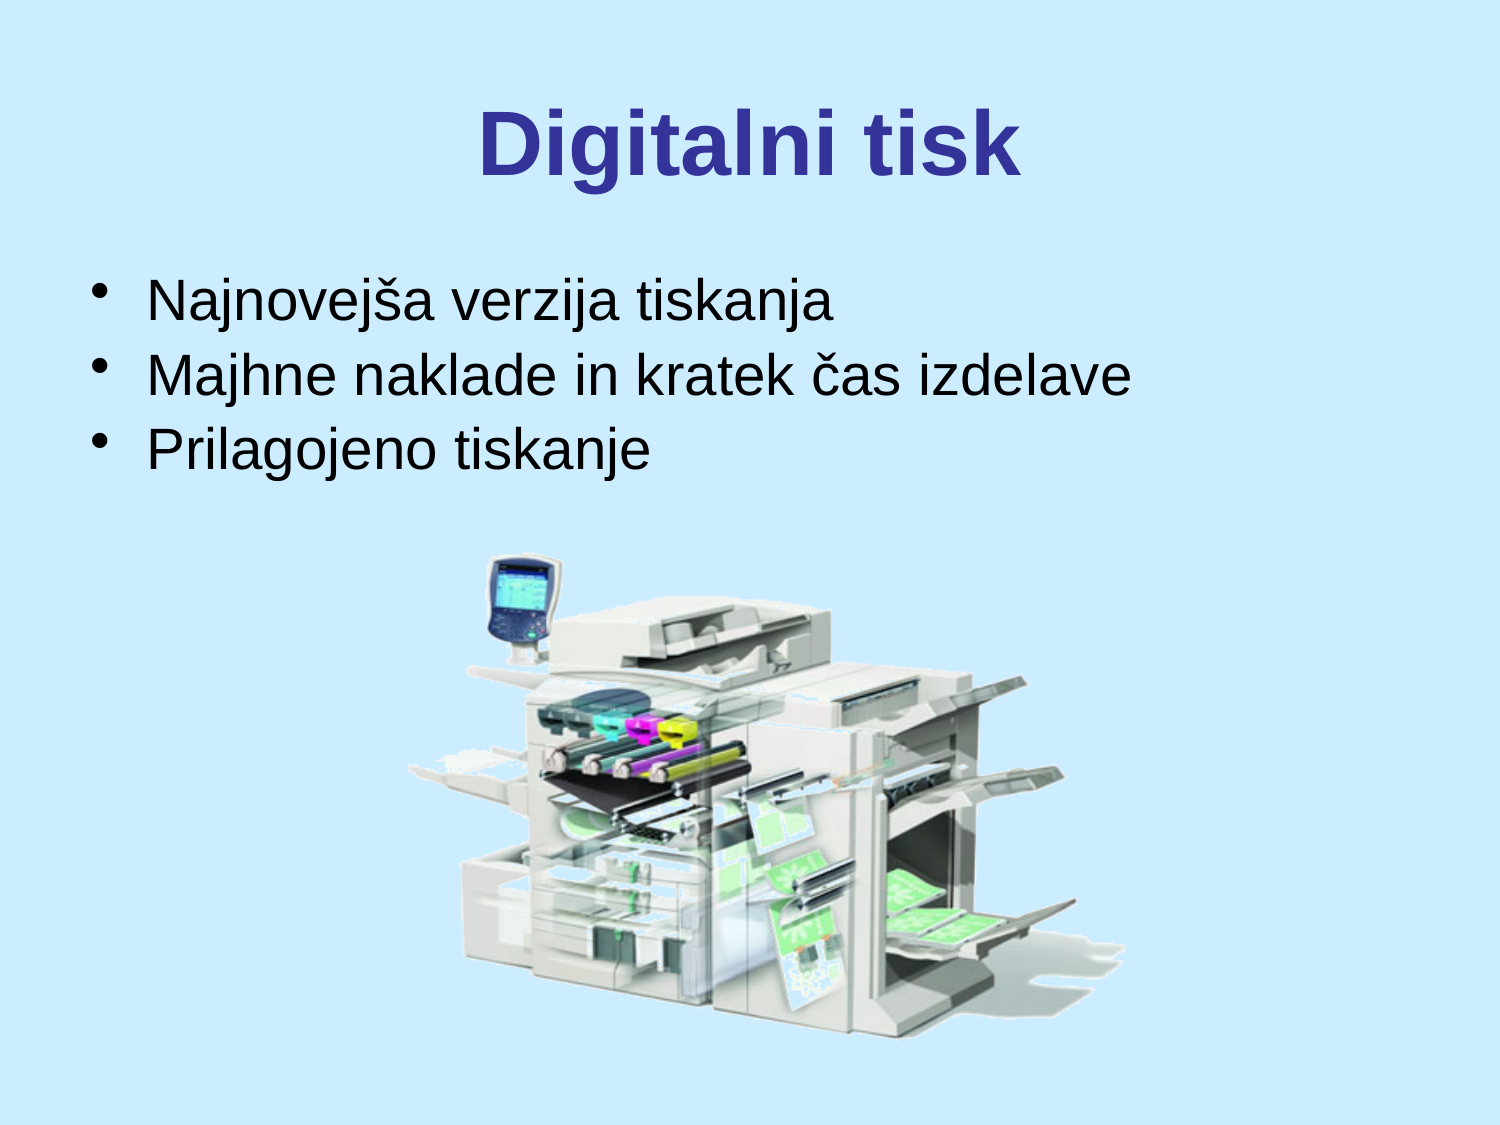

# Digitalni tisk
Najnovejša verzija tiskanja
Majhne naklade in kratek čas izdelave
Prilagojeno tiskanje